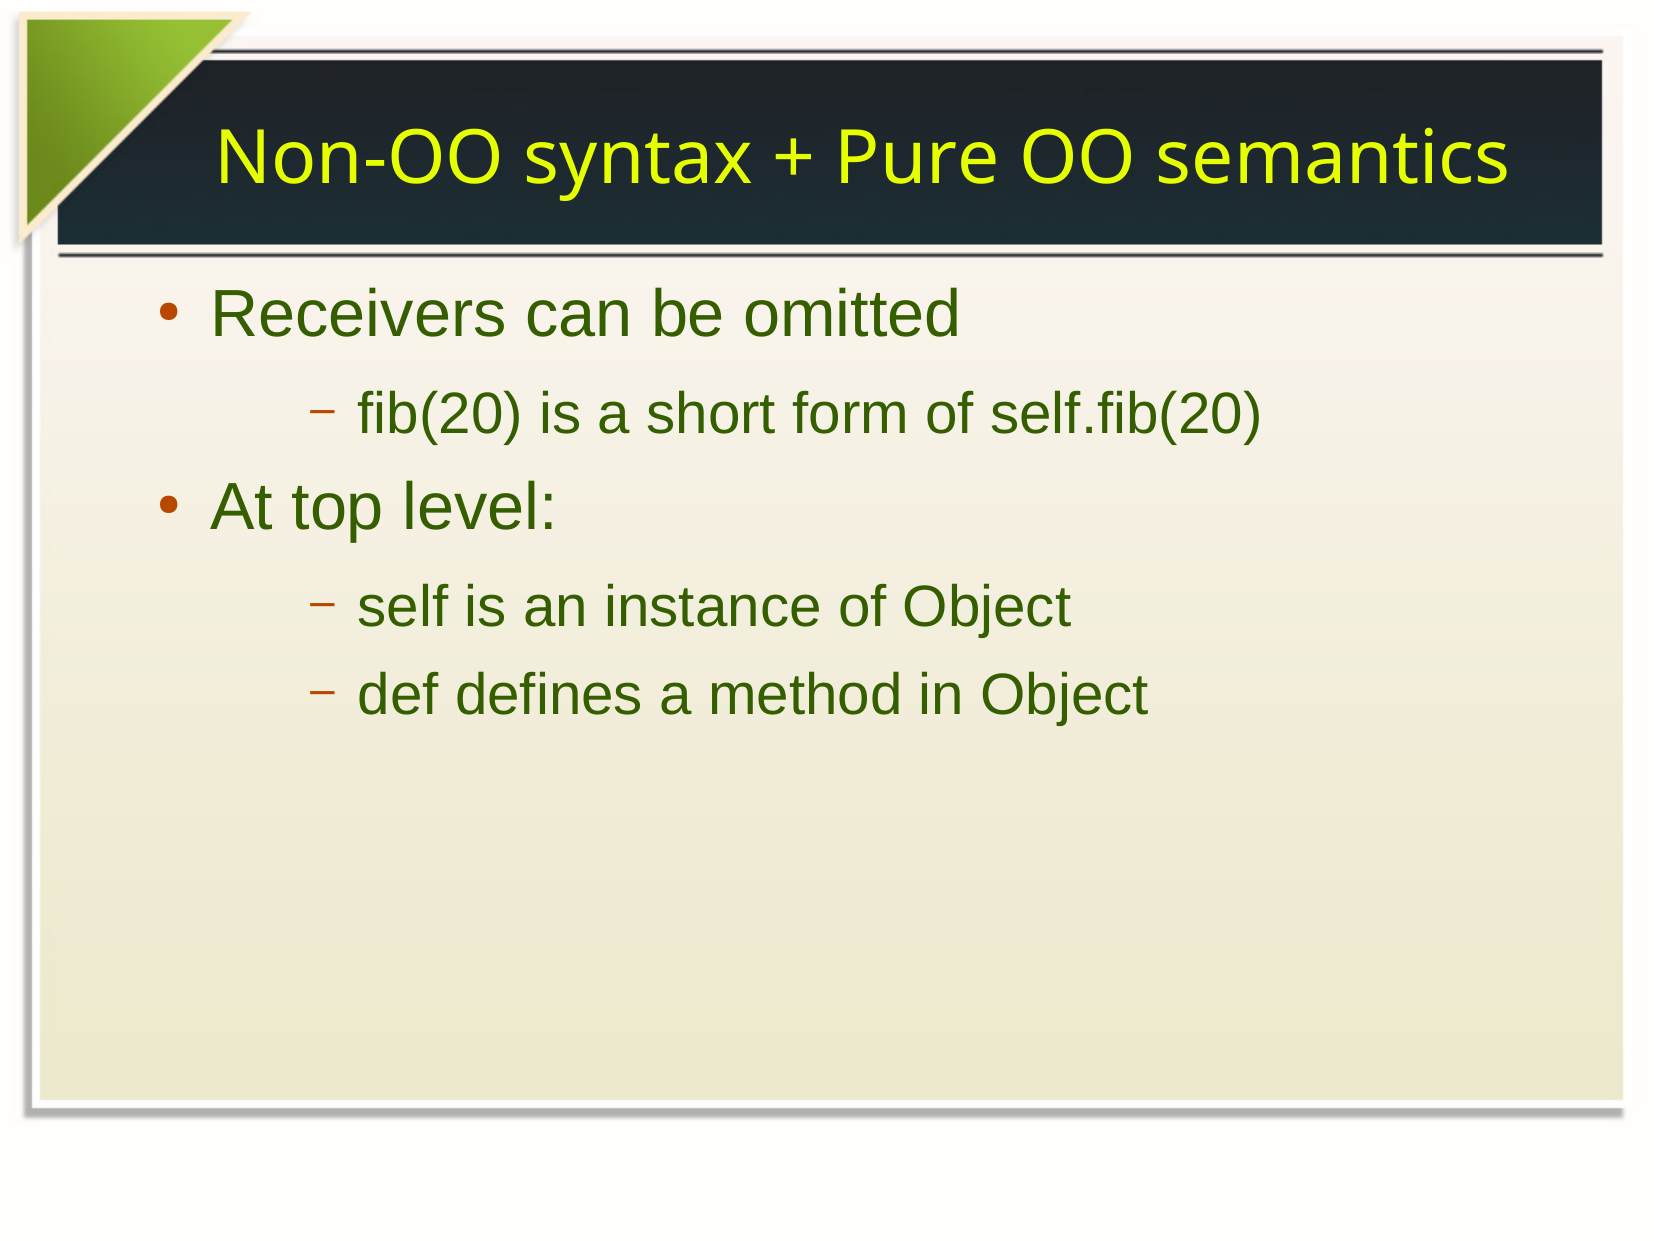

# Non-OO syntax + Pure OO semantics
Receivers can be omitted
fib(20) is a short form of self.fib(20)
At top level:
self is an instance of Object
def defines a method in Object